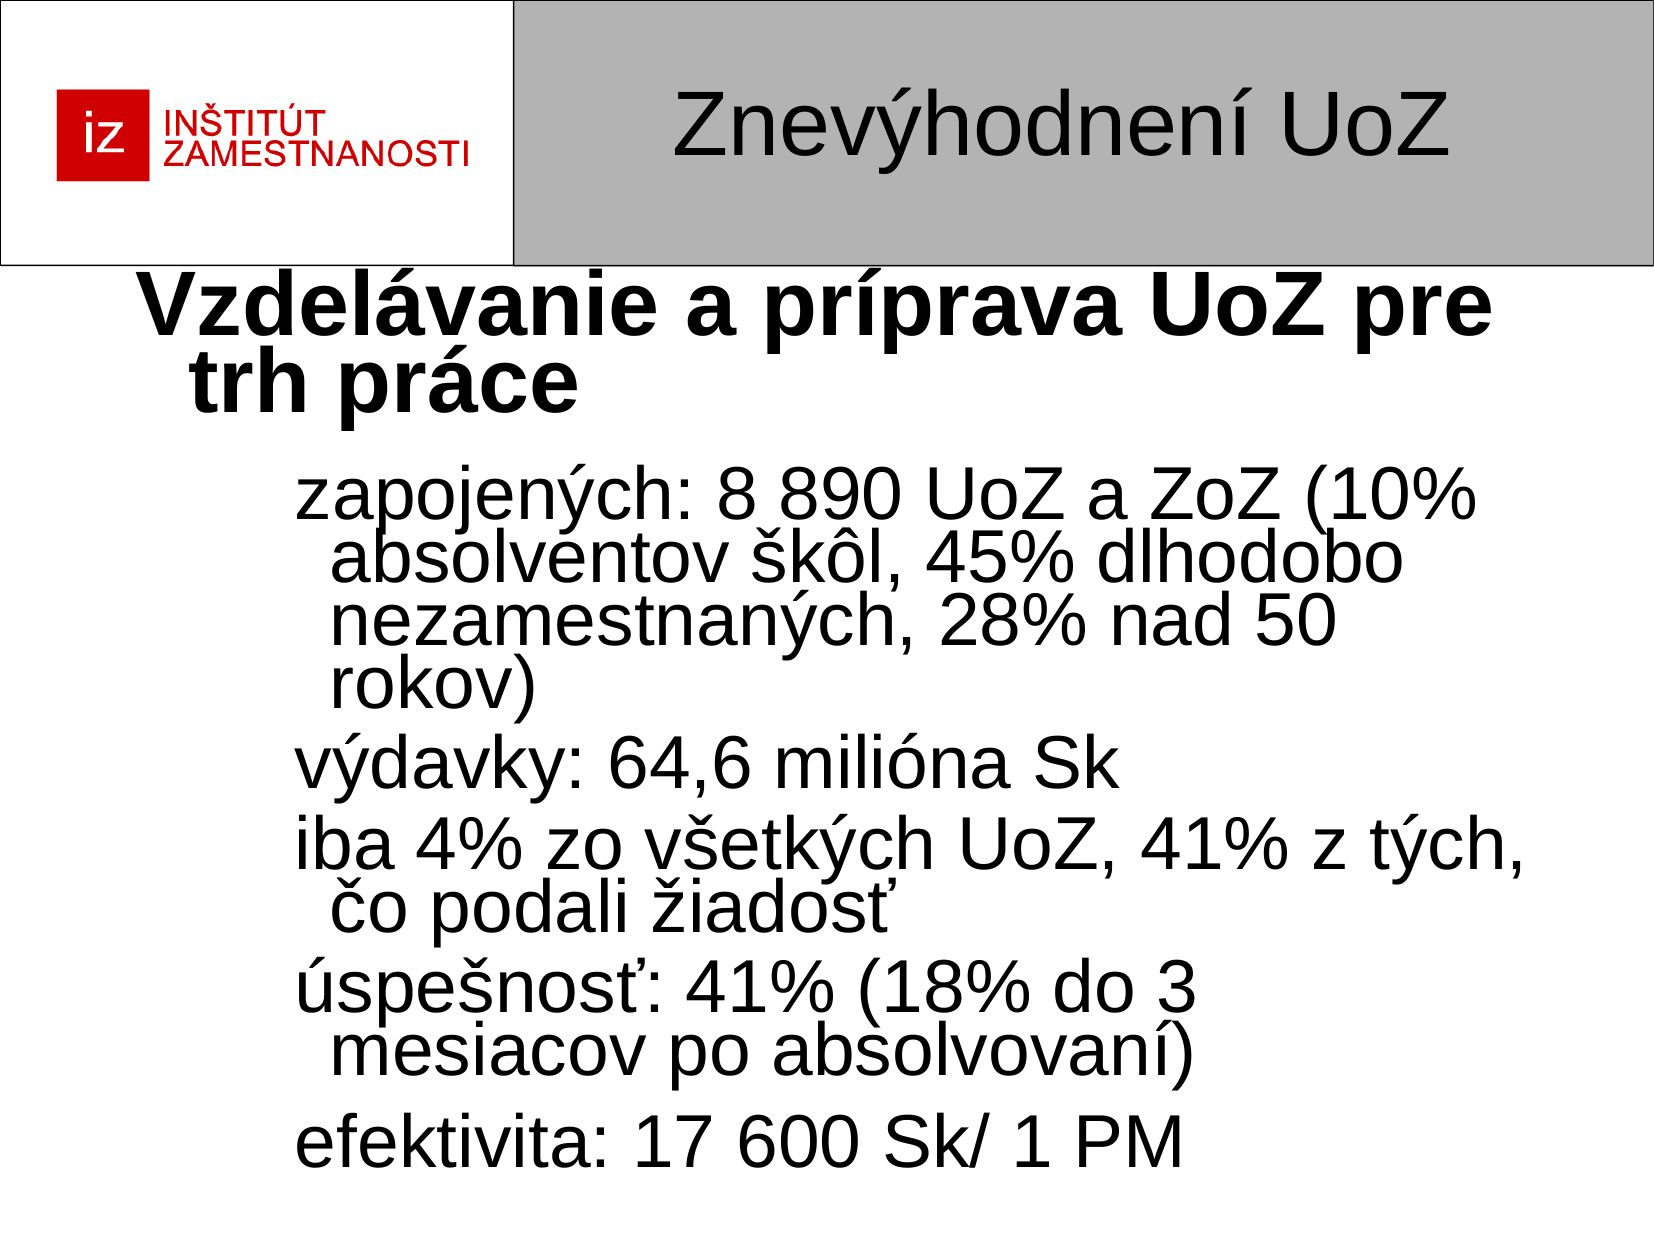

# Znevýhodnení UoZ
Vzdelávanie a príprava UoZ pre trh práce
zapojených: 8 890 UoZ a ZoZ (10% absolventov škôl, 45% dlhodobo nezamestnaných, 28% nad 50 rokov)
výdavky: 64,6 milióna Sk
iba 4% zo všetkých UoZ, 41% z tých, čo podali žiadosť
úspešnosť: 41% (18% do 3 mesiacov po absolvovaní)
efektivita: 17 600 Sk/ 1 PM‏